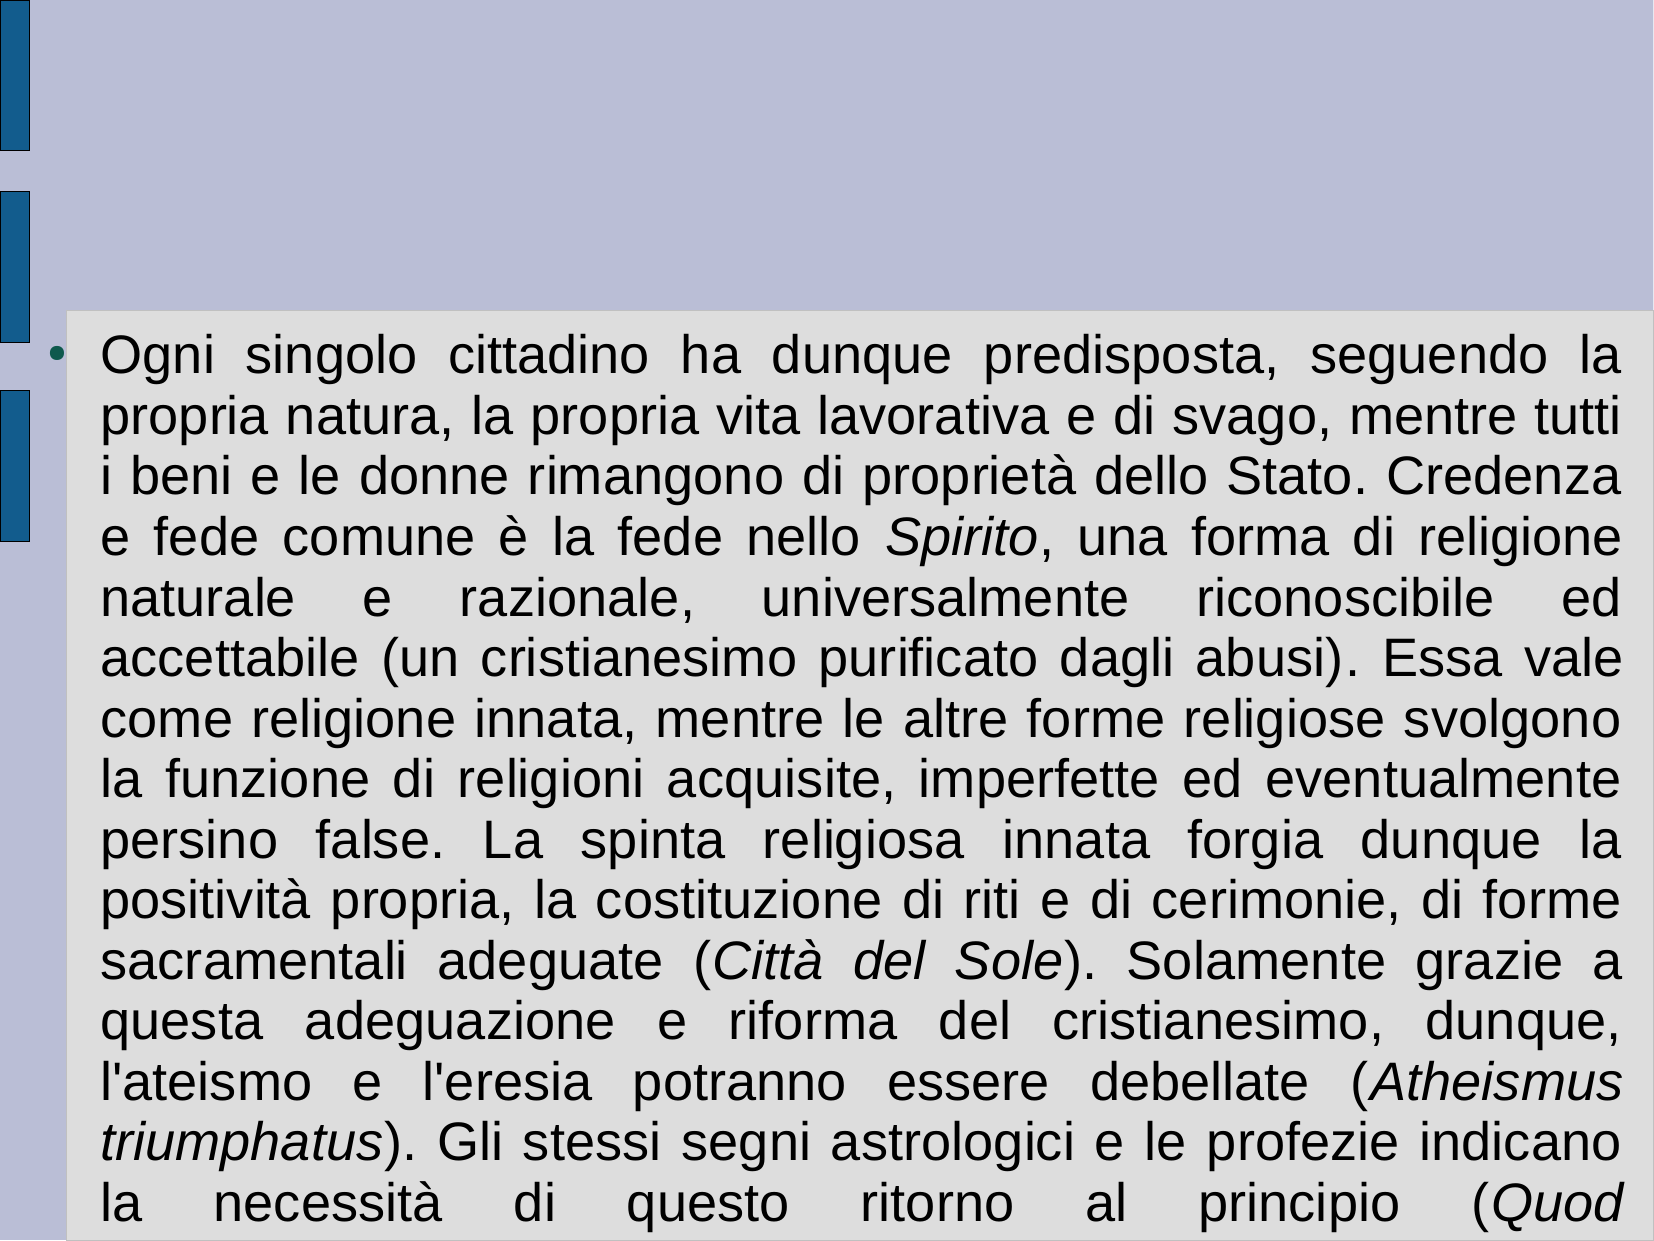

#
Ogni singolo cittadino ha dunque predisposta, seguendo la propria natura, la propria vita lavorativa e di svago, mentre tutti i beni e le donne rimangono di proprietà dello Stato. Credenza e fede comune è la fede nello Spirito, una forma di religione naturale e razionale, universalmente riconoscibile ed accettabile (un cristianesimo purificato dagli abusi). Essa vale come religione innata, mentre le altre forme religiose svolgono la funzione di religioni acquisite, imperfette ed eventualmente persino false. La spinta religiosa innata forgia dunque la positività propria, la costituzione di riti e di cerimonie, di forme sacramentali adeguate (Città del Sole). Solamente grazie a questa adeguazione e riforma del cristianesimo, dunque, l'ateismo e l'eresia potranno essere debellate (Atheismus triumphatus). Gli stessi segni astrologici e le profezie indicano la necessità di questo ritorno al principio (Quod reminescentur).